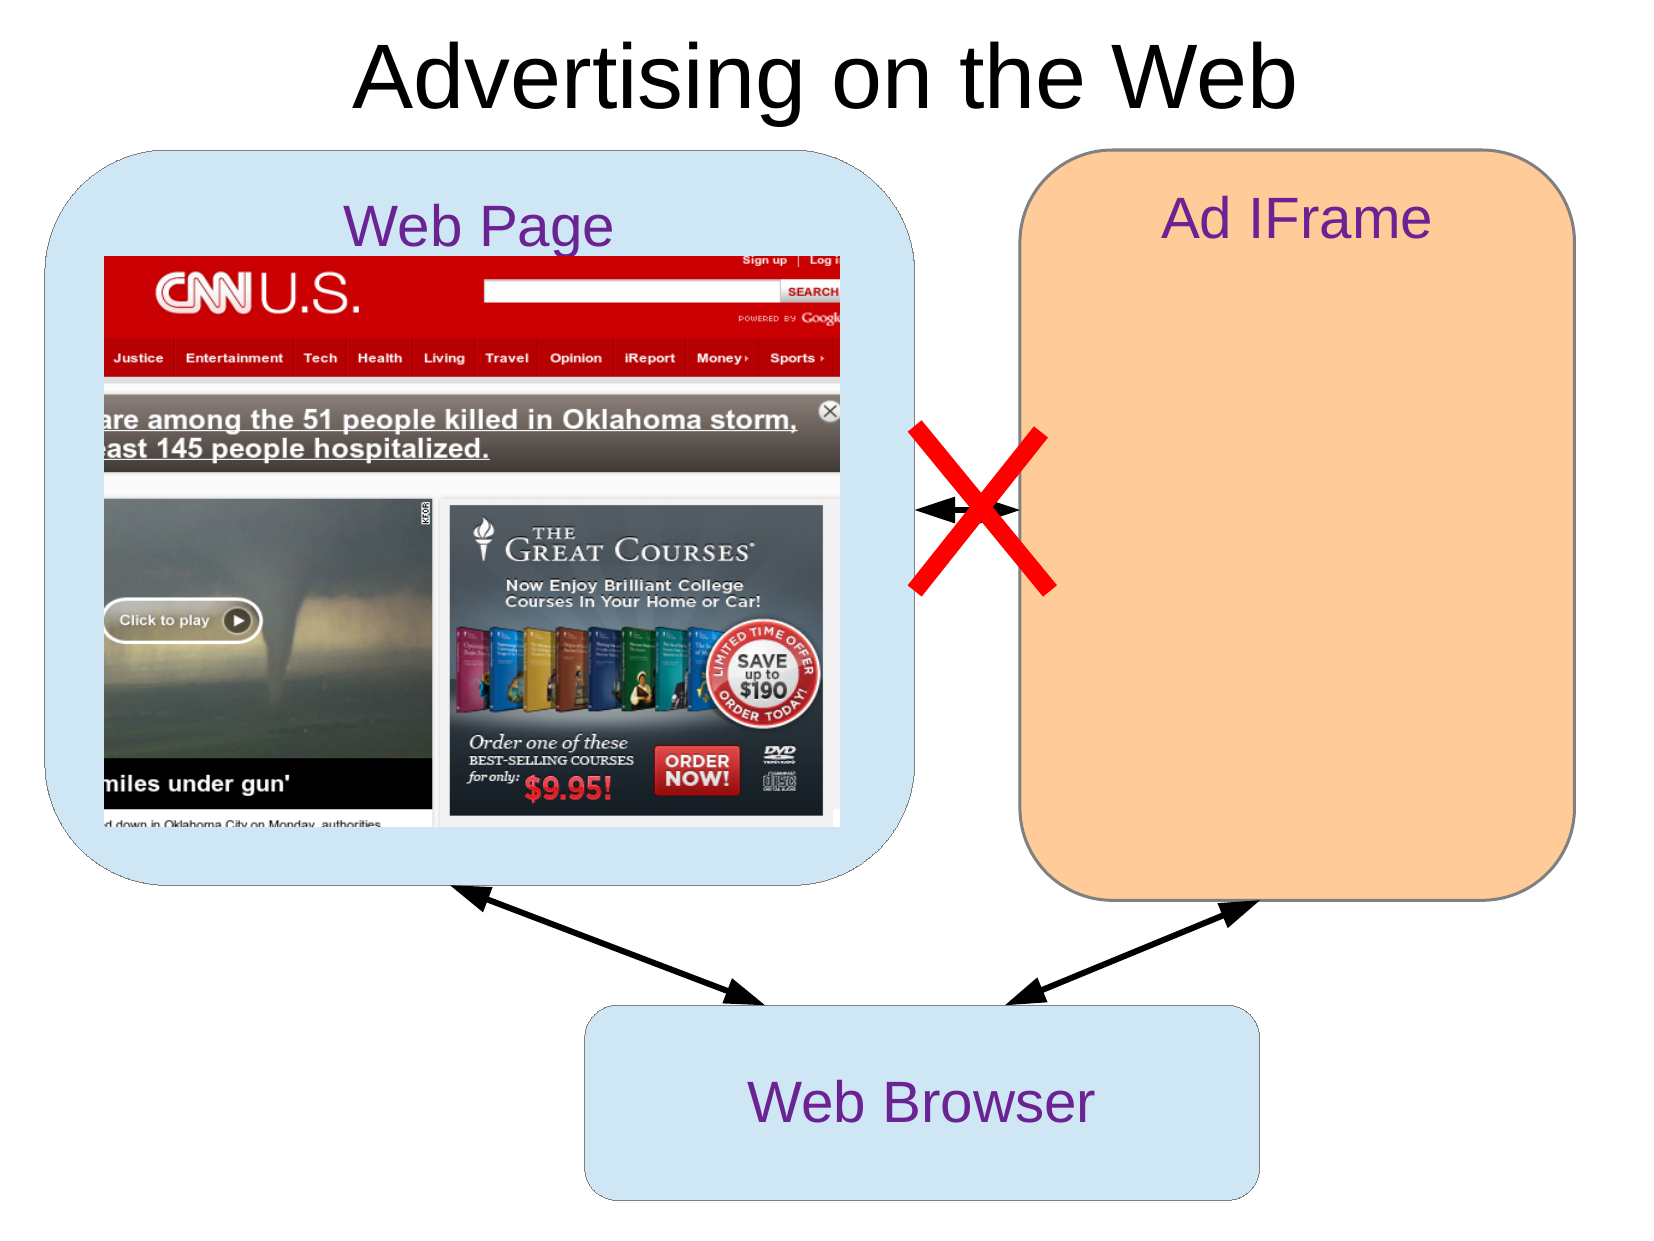

# Advertising on the Web
Web Page
Ad IFrame
Web Browser